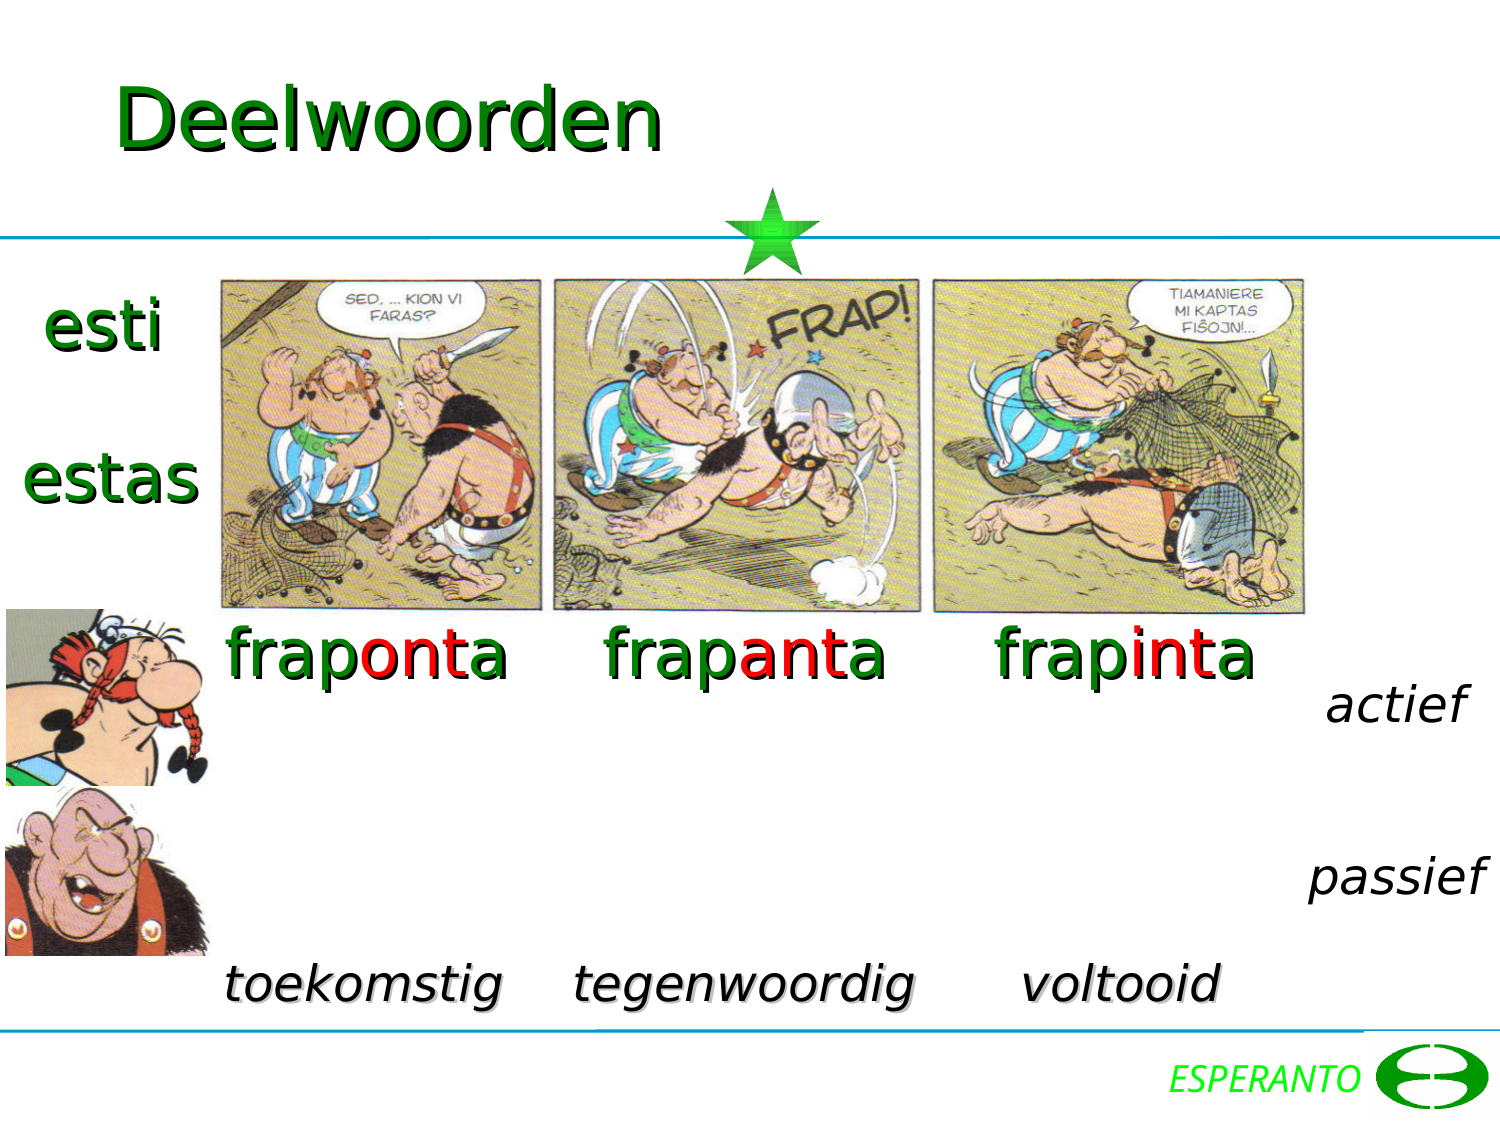

# Deelwoorden
 esti
 estas
 	 fraponta	 frapanta frapinta
 toekomstig tegenwoordig voltooid
actief
passief